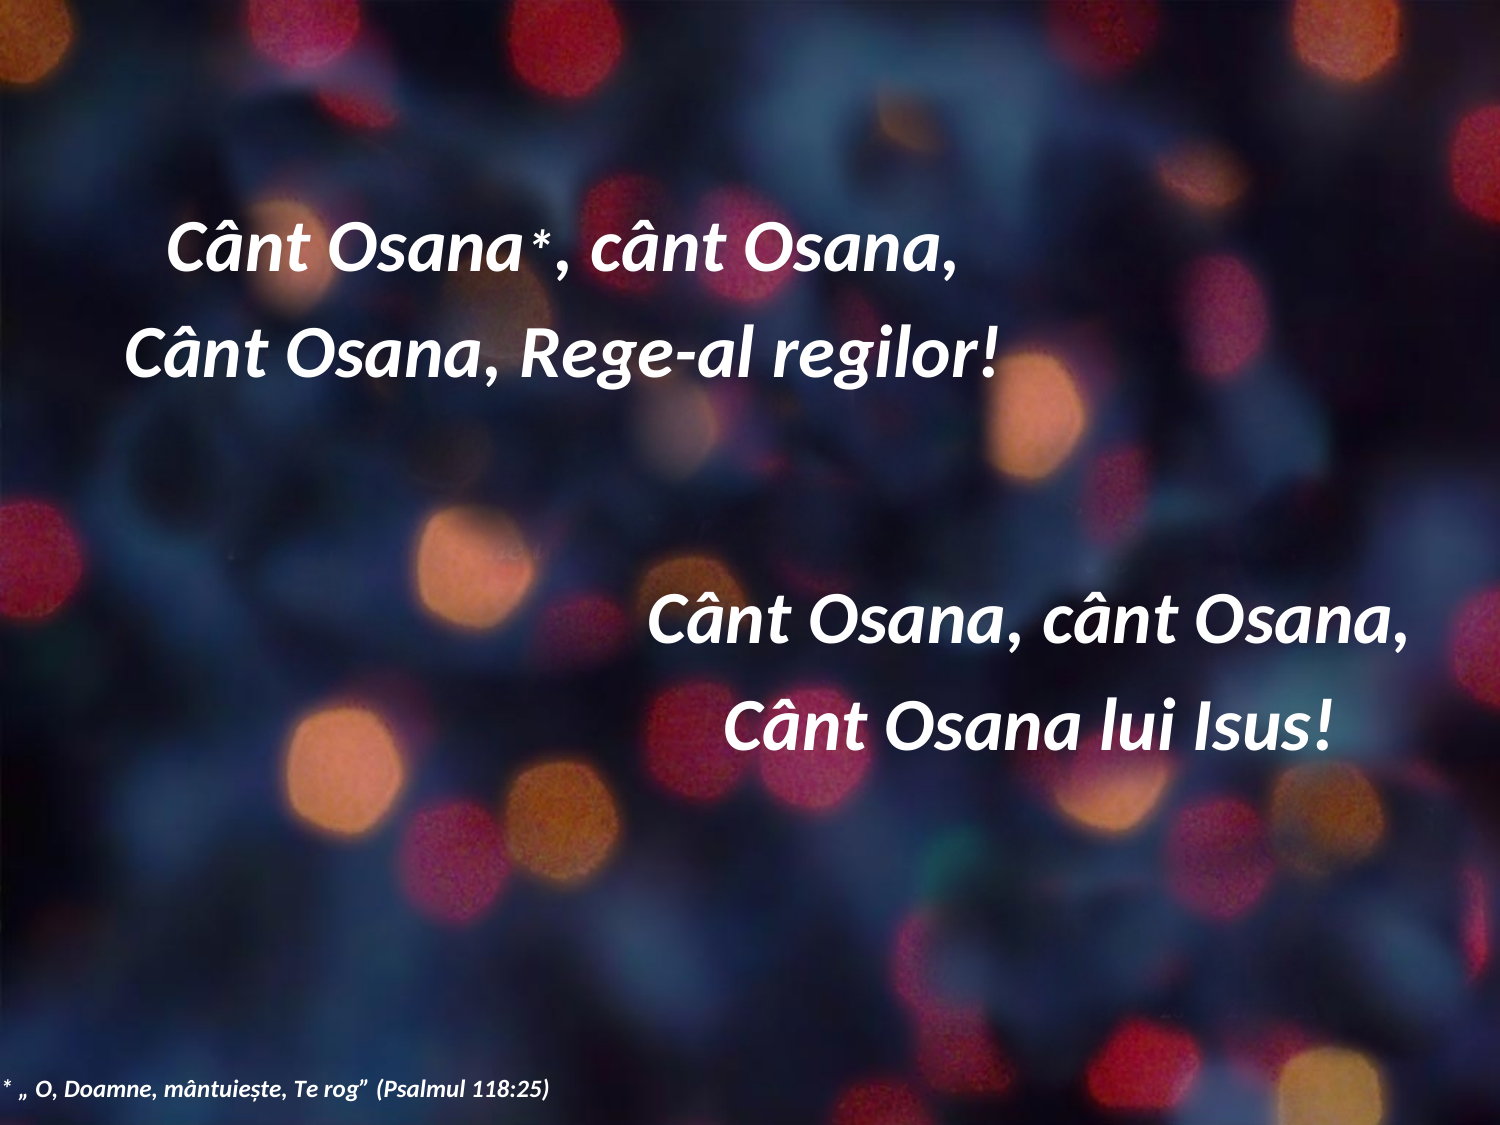

Cânt Osana*, cânt Osana,
Cânt Osana, Rege-al regilor!
Cânt Osana, cânt Osana,
Cânt Osana lui Isus!
* „ O, Doamne, mântuieşte, Te rog” (Psalmul 118:25)